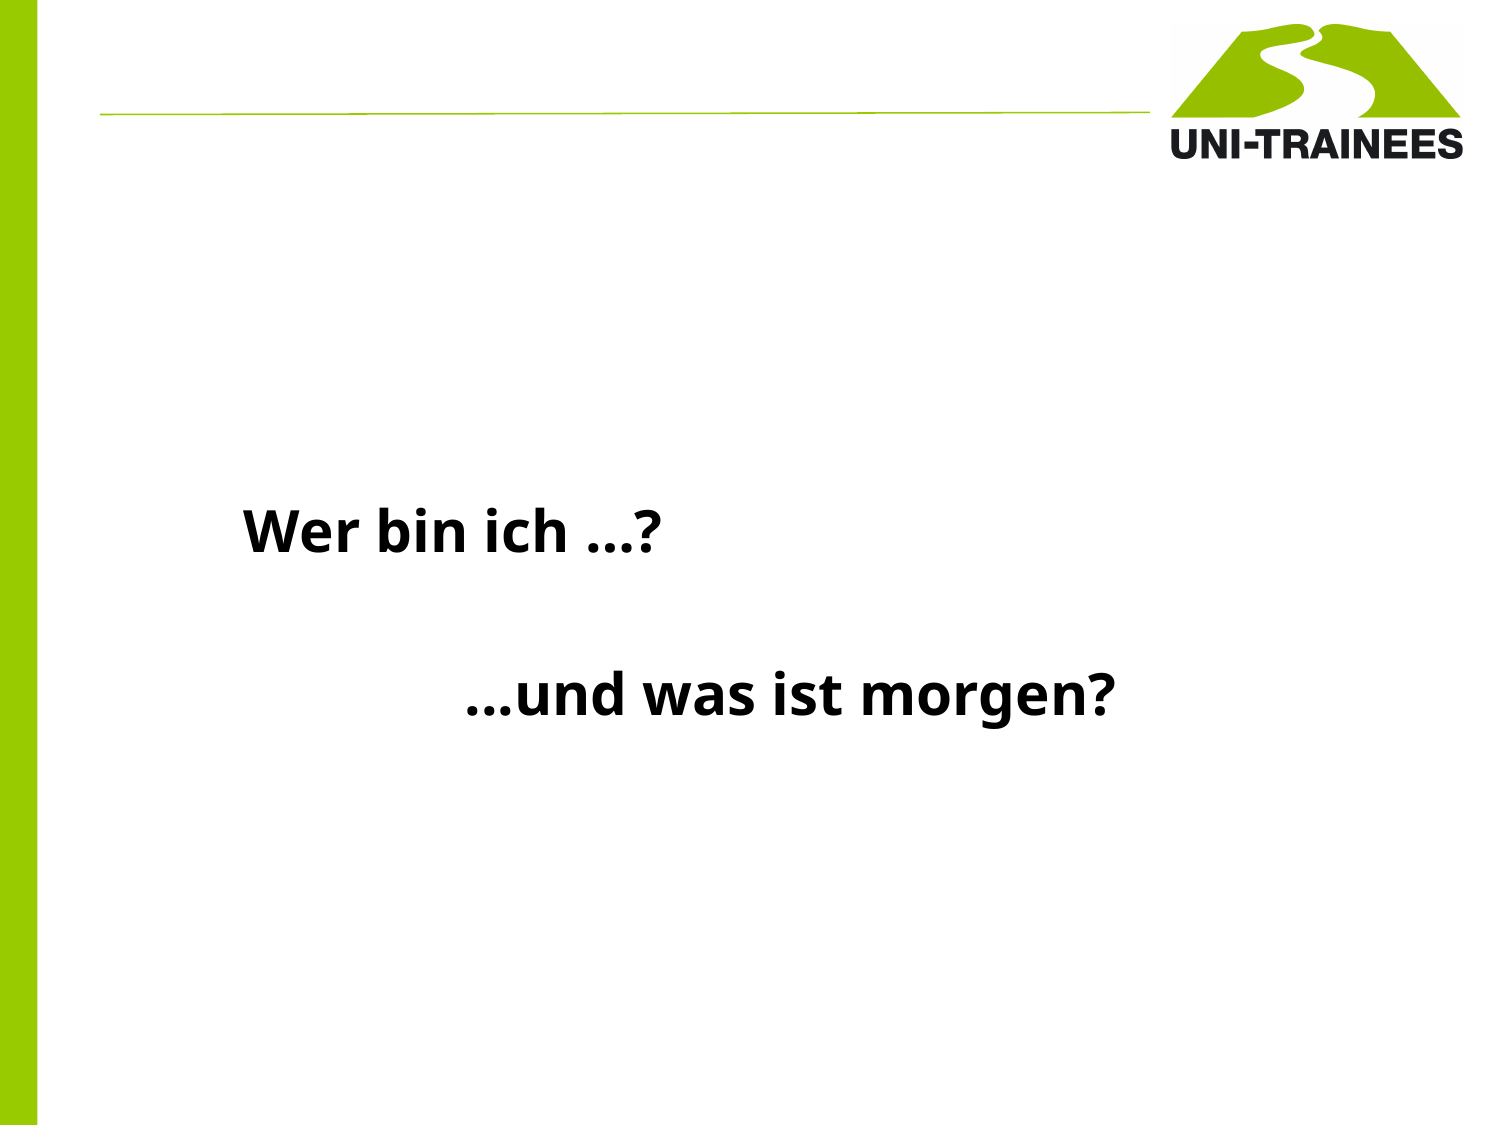

# Wer bin ich …?
...und was ist morgen?